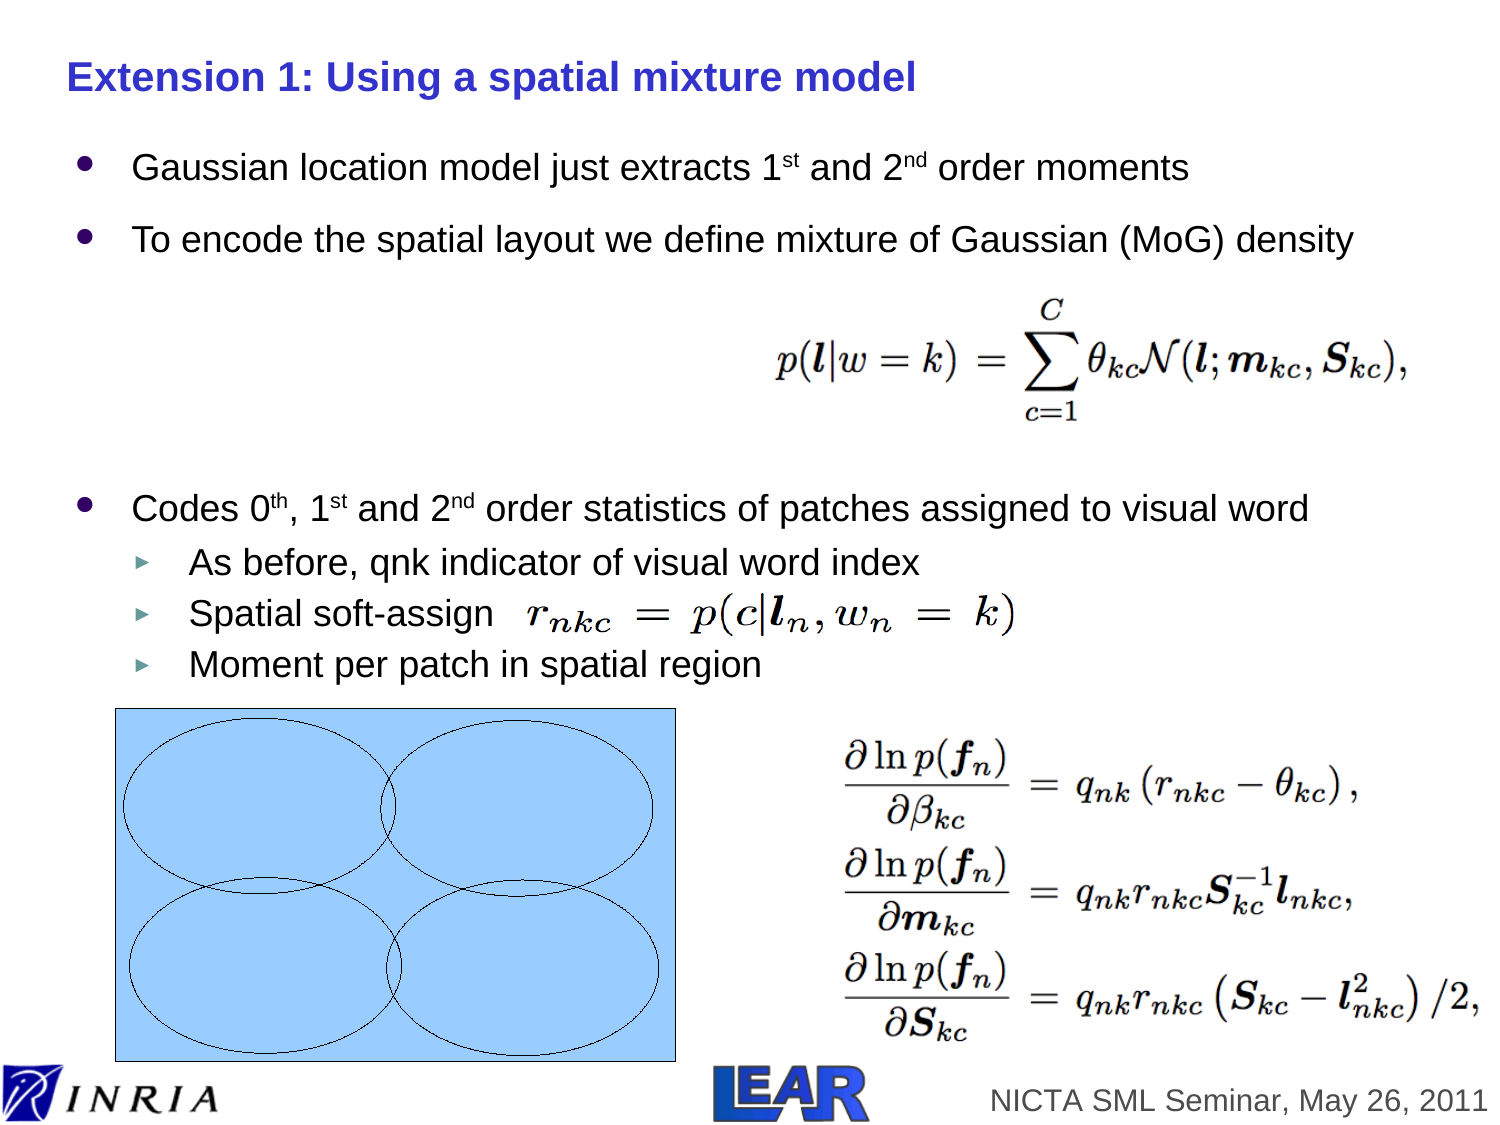

# Extension 1: Using a spatial mixture model
Gaussian location model just extracts 1st and 2nd order moments
To encode the spatial layout we define mixture of Gaussian (MoG) density
Codes 0th, 1st and 2nd order statistics of patches assigned to visual word
As before, qnk indicator of visual word index
Spatial soft-assign
Moment per patch in spatial region